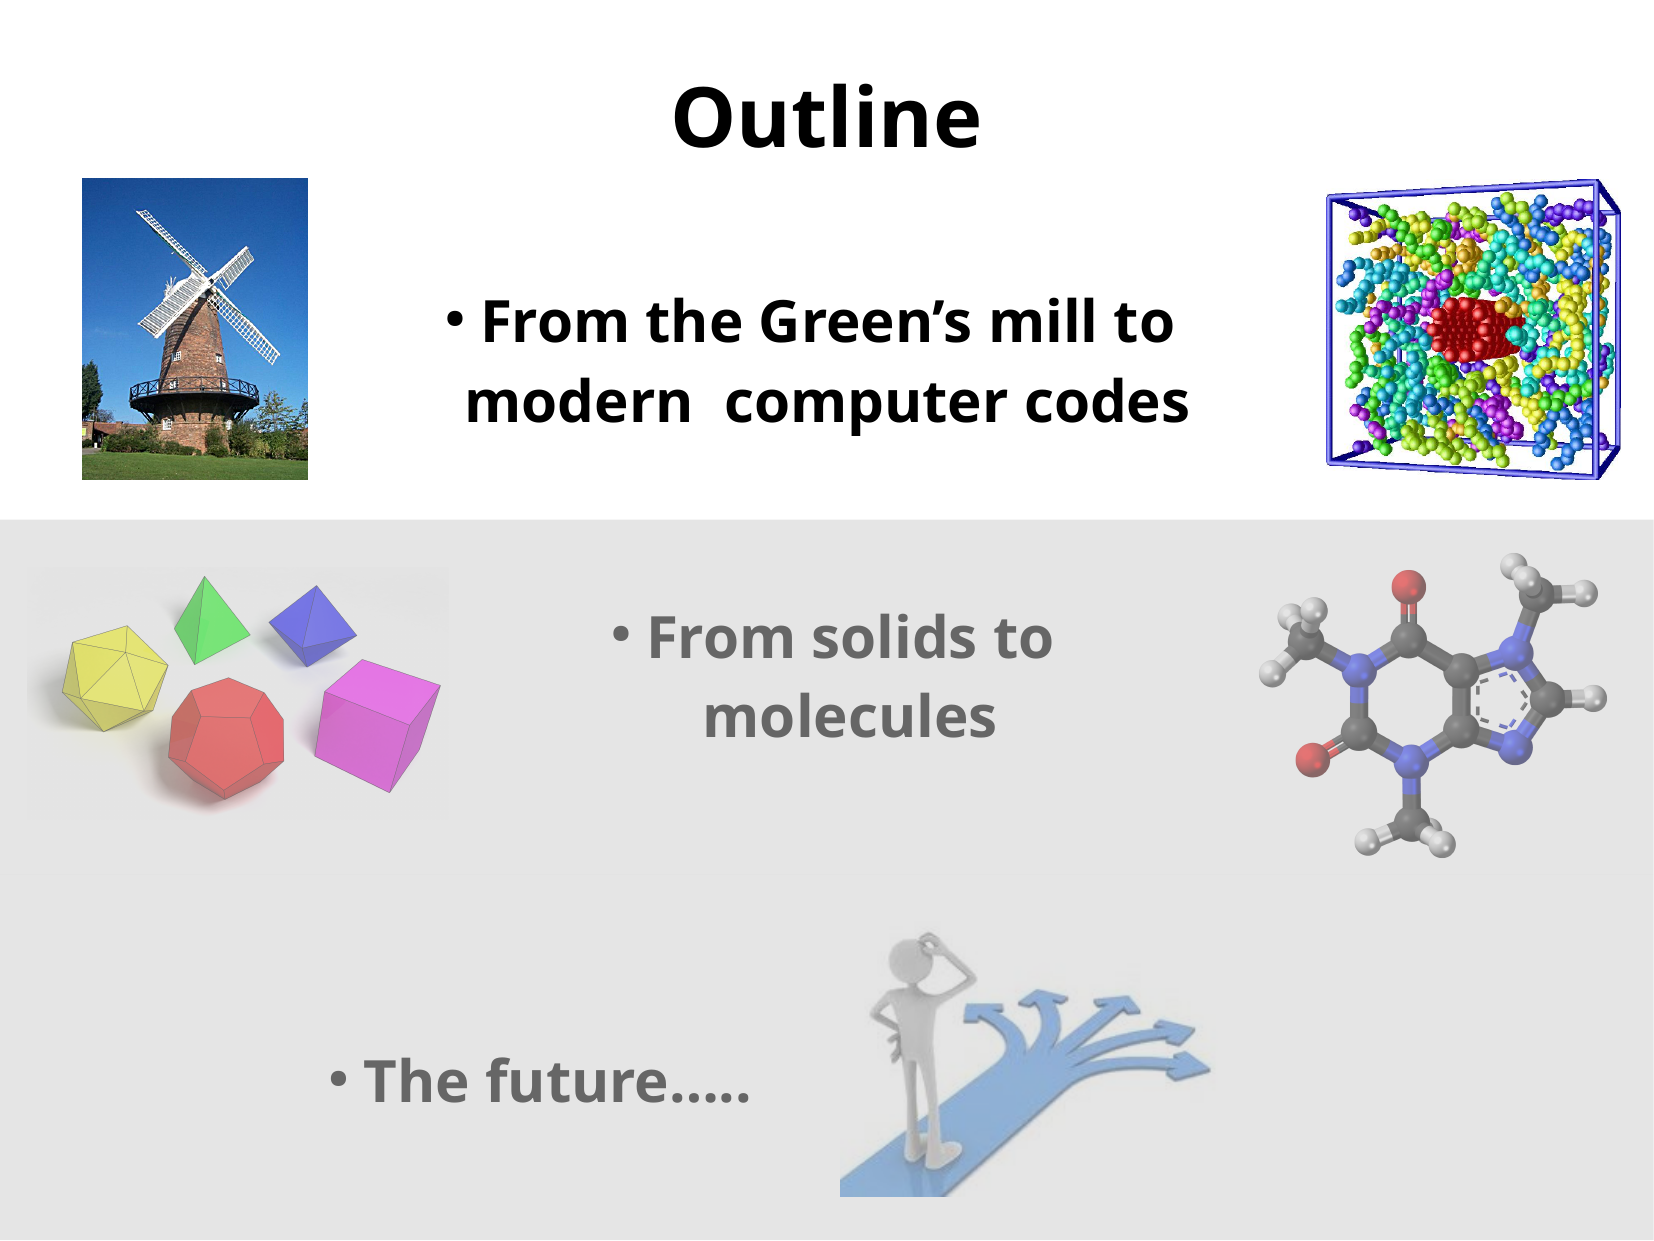

# Outline
From the Green’s mill to modern computer codes
From solids to molecules
The future…..